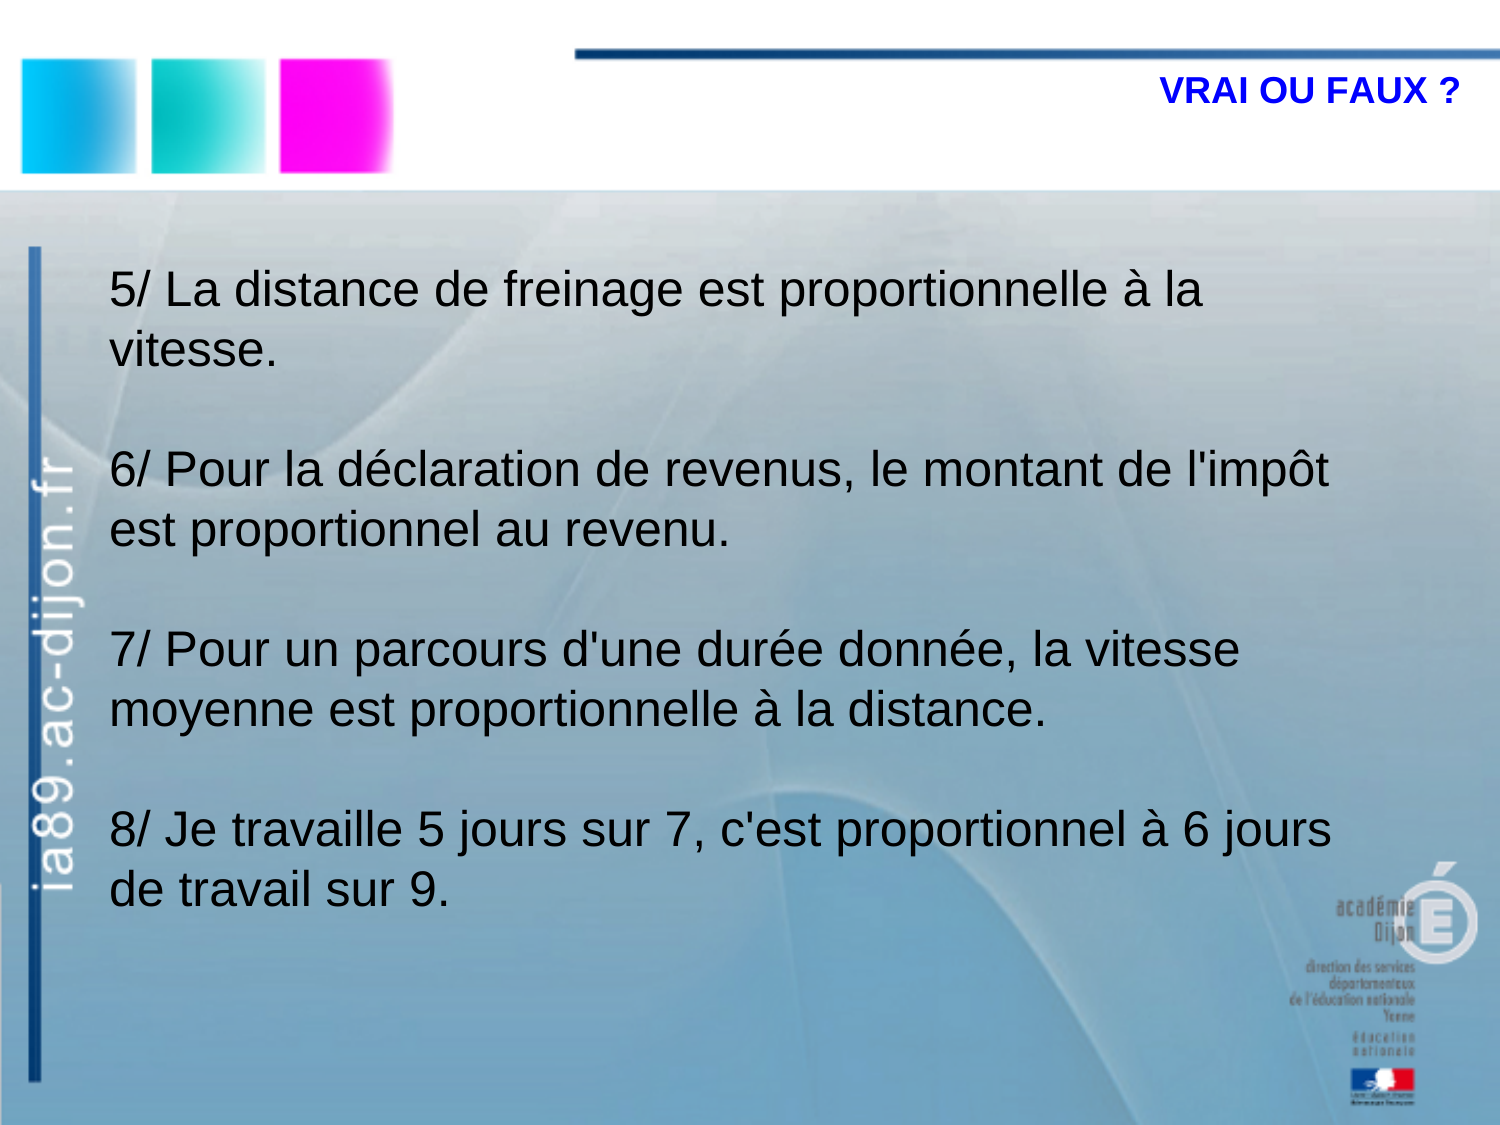

#
VRAI OU FAUX ?
5/ La distance de freinage est proportionnelle à la vitesse.
6/ Pour la déclaration de revenus, le montant de l'impôt est proportionnel au revenu.
7/ Pour un parcours d'une durée donnée, la vitesse moyenne est proportionnelle à la distance.
8/ Je travaille 5 jours sur 7, c'est proportionnel à 6 jours de travail sur 9.